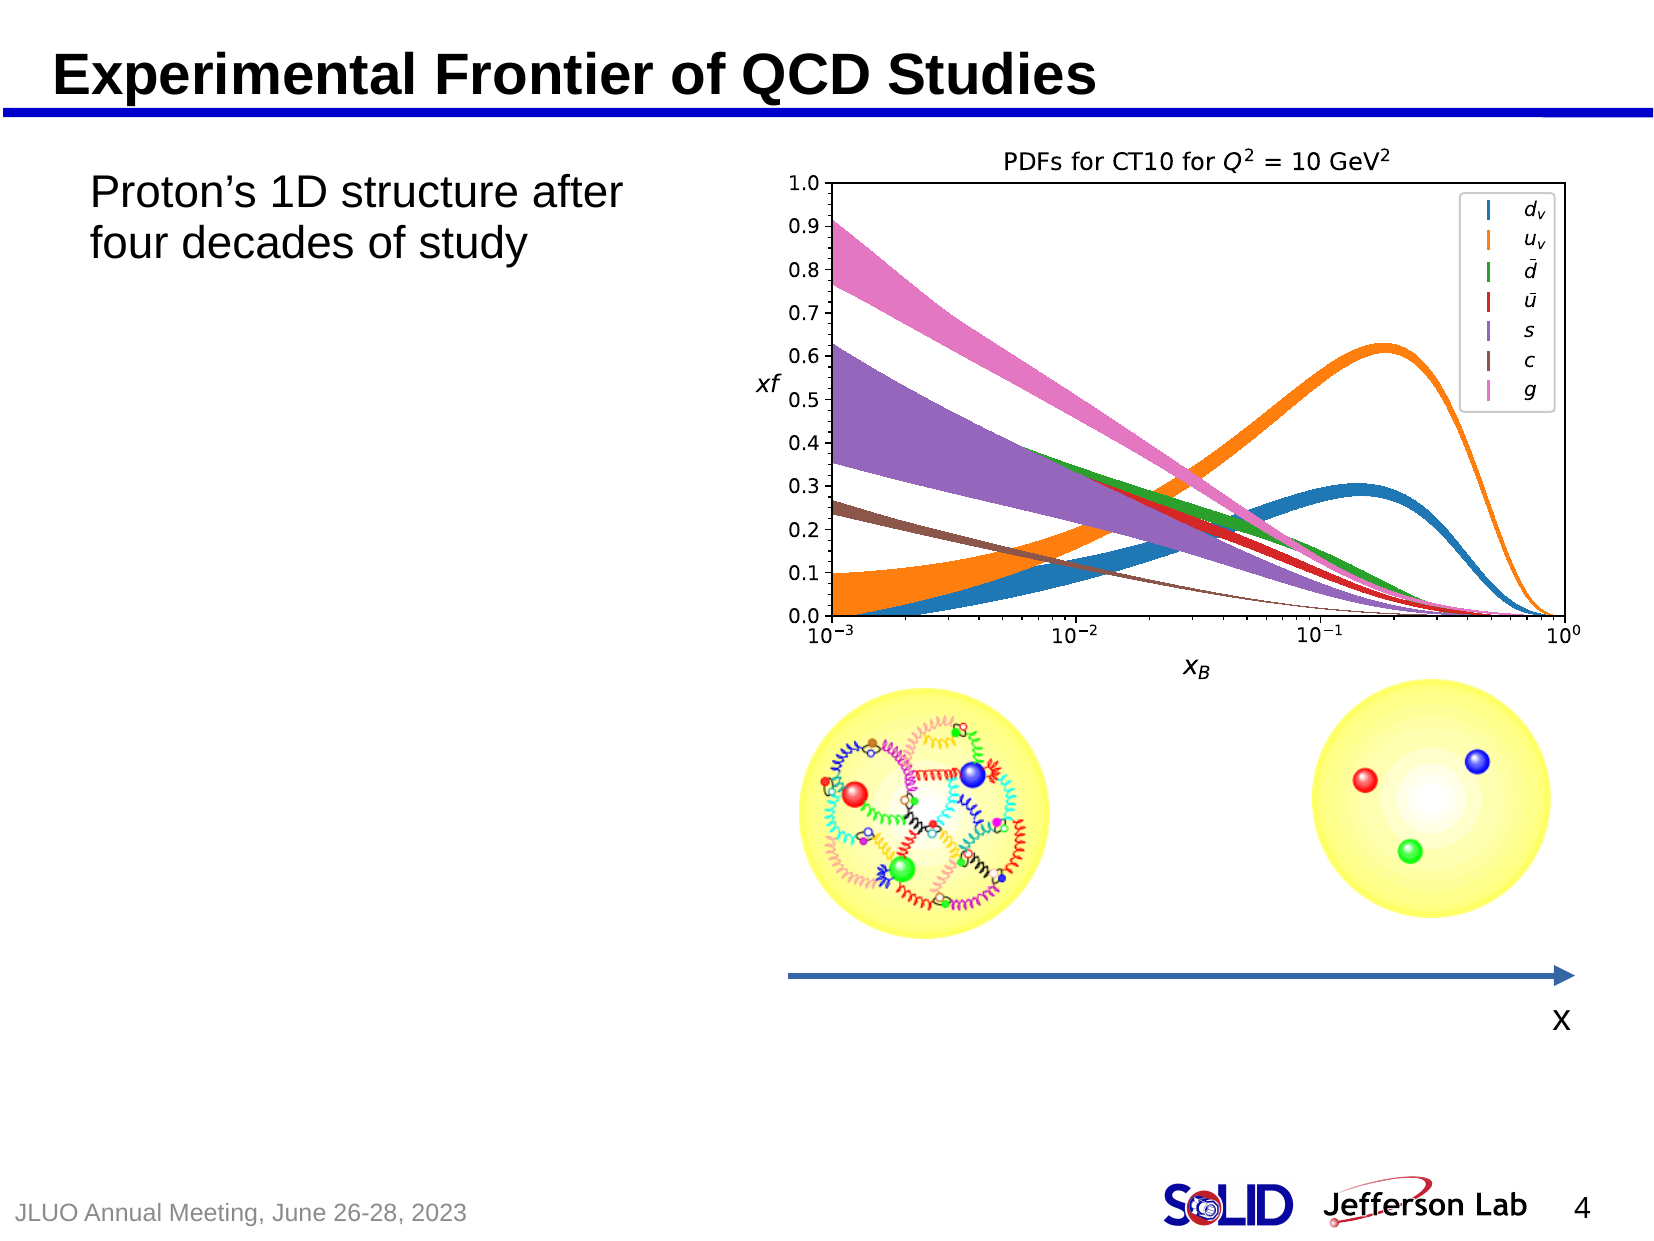

Experimental Frontier of QCD Studies
Proton’s 1D structure after four decades of study
x